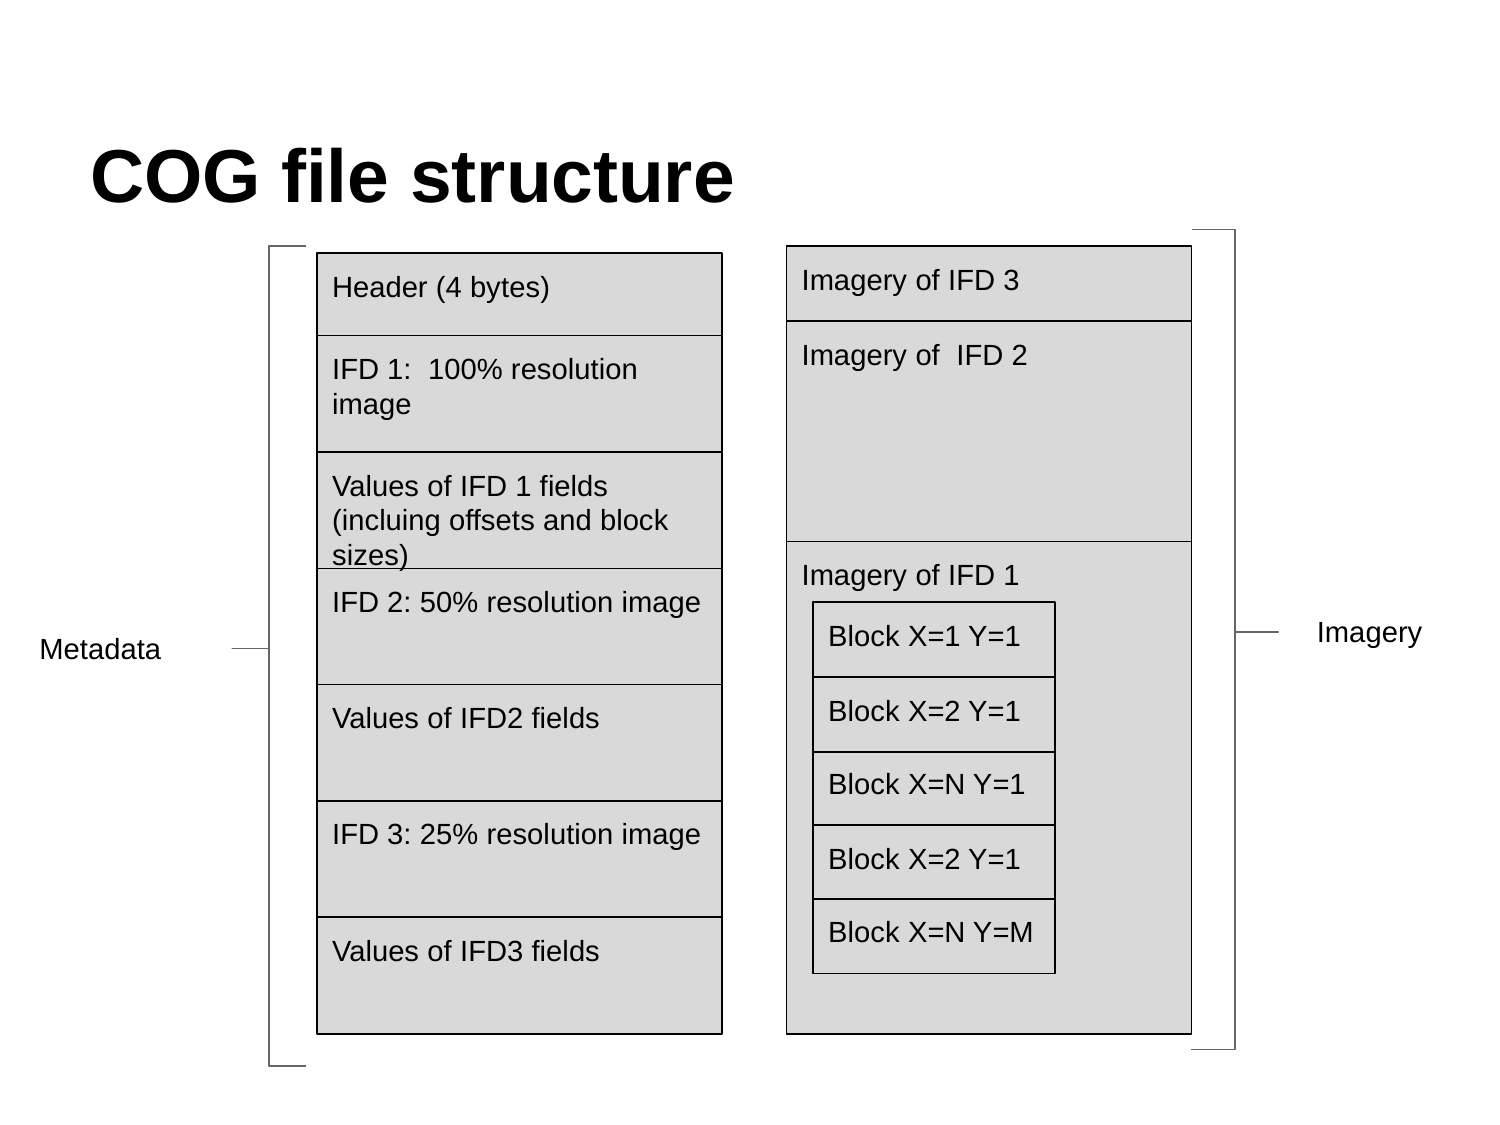

# COG file structure
Imagery of IFD 3
Header (4 bytes)
Imagery of IFD 2
IFD 1: 100% resolution image
Values of IFD 1 fields (incluing offsets and block sizes)
Imagery of IFD 1
IFD 2: 50% resolution image
Imagery
Block X=1 Y=1
Metadata
Block X=2 Y=1
Values of IFD2 fields
Block X=N Y=1
IFD 3: 25% resolution image
Block X=2 Y=1
Block X=N Y=M
Values of IFD3 fields